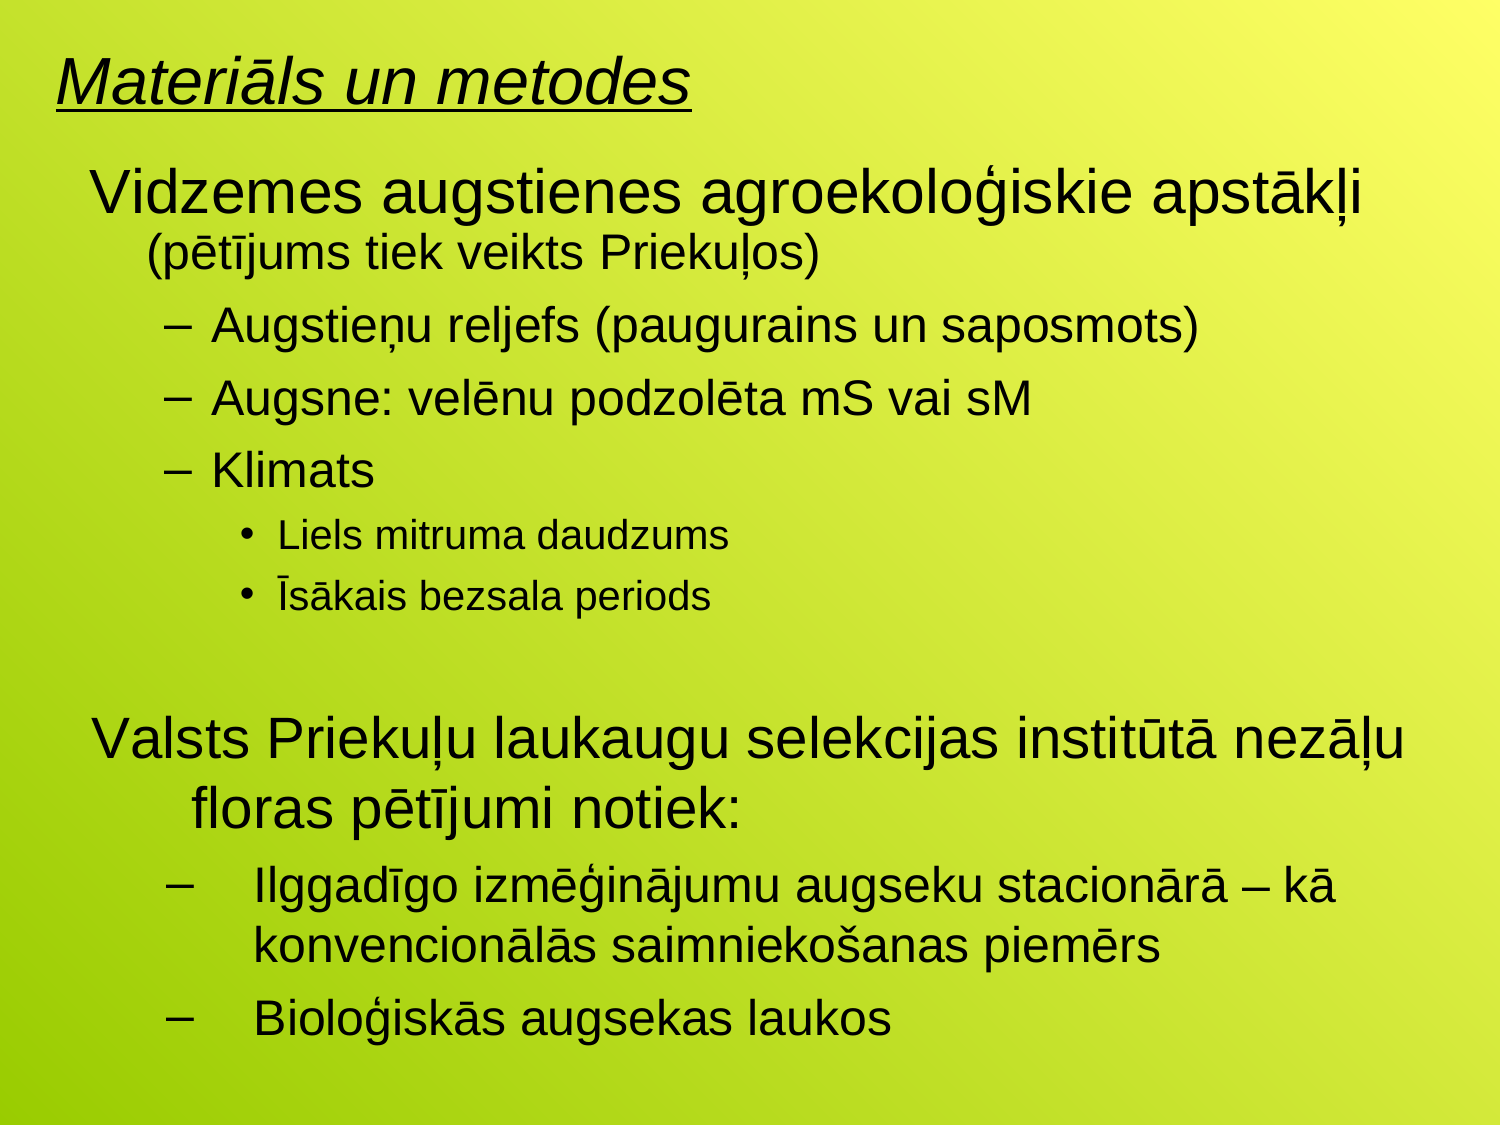

# Materiāls un metodes
Vidzemes augstienes agroekoloģiskie apstākļi (pētījums tiek veikts Priekuļos)
Augstieņu reljefs (paugurains un saposmots)
Augsne: velēnu podzolēta mS vai sM
Klimats
Liels mitruma daudzums
Īsākais bezsala periods
Valsts Priekuļu laukaugu selekcijas institūtā nezāļu floras pētījumi notiek:
Ilggadīgo izmēģinājumu augseku stacionārā – kā konvencionālās saimniekošanas piemērs
Bioloģiskās augsekas laukos